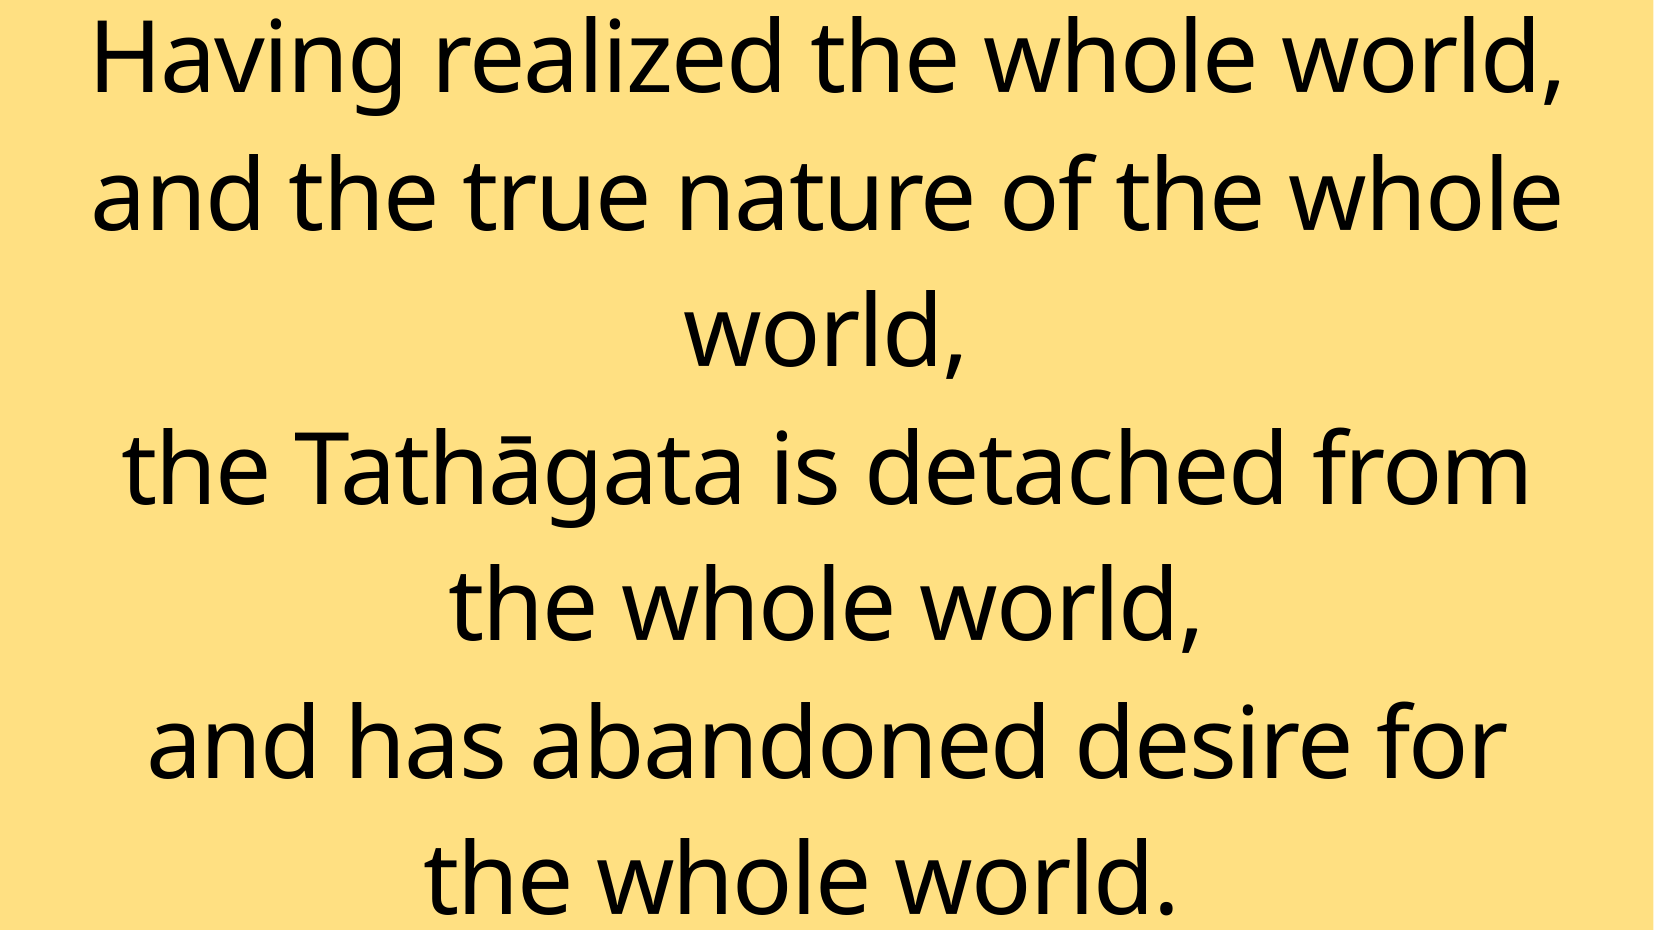

# Having realized the whole world,
and the true nature of the whole world,
the Tathāgata is detached from the whole world,
and has abandoned desire for the whole world.